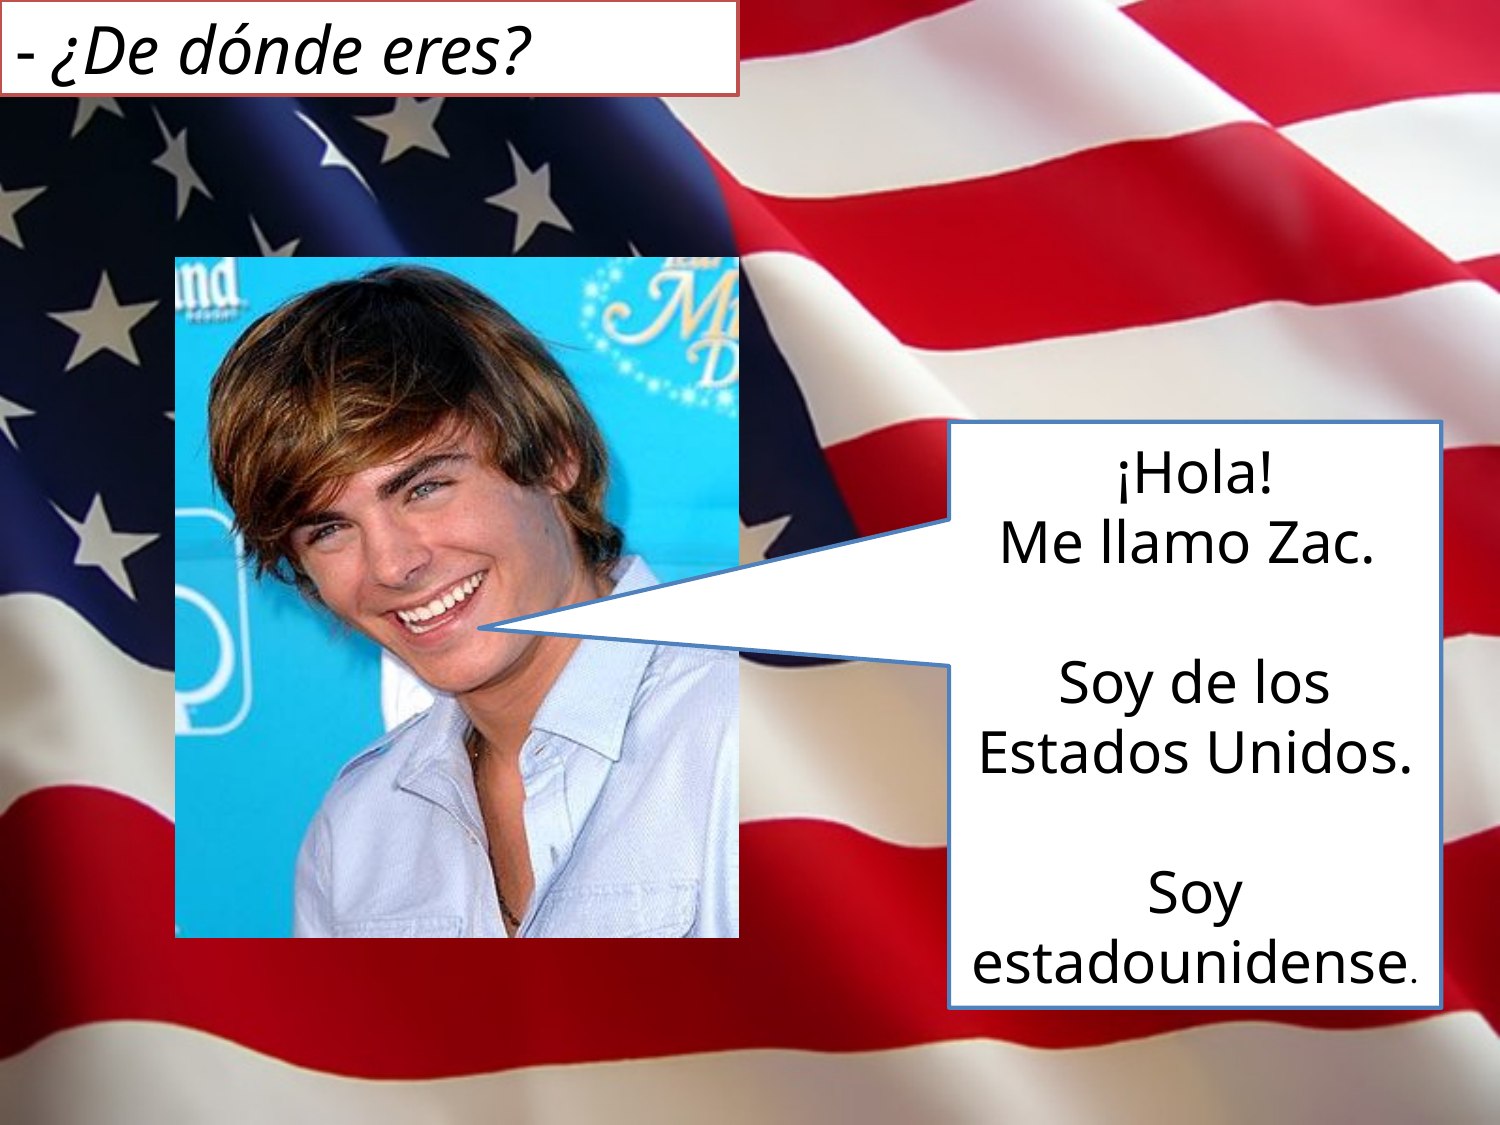

- ¿De dónde eres?
¡Hola!
Me llamo Zac.
Soy de los Estados Unidos.
Soy estadounidense.